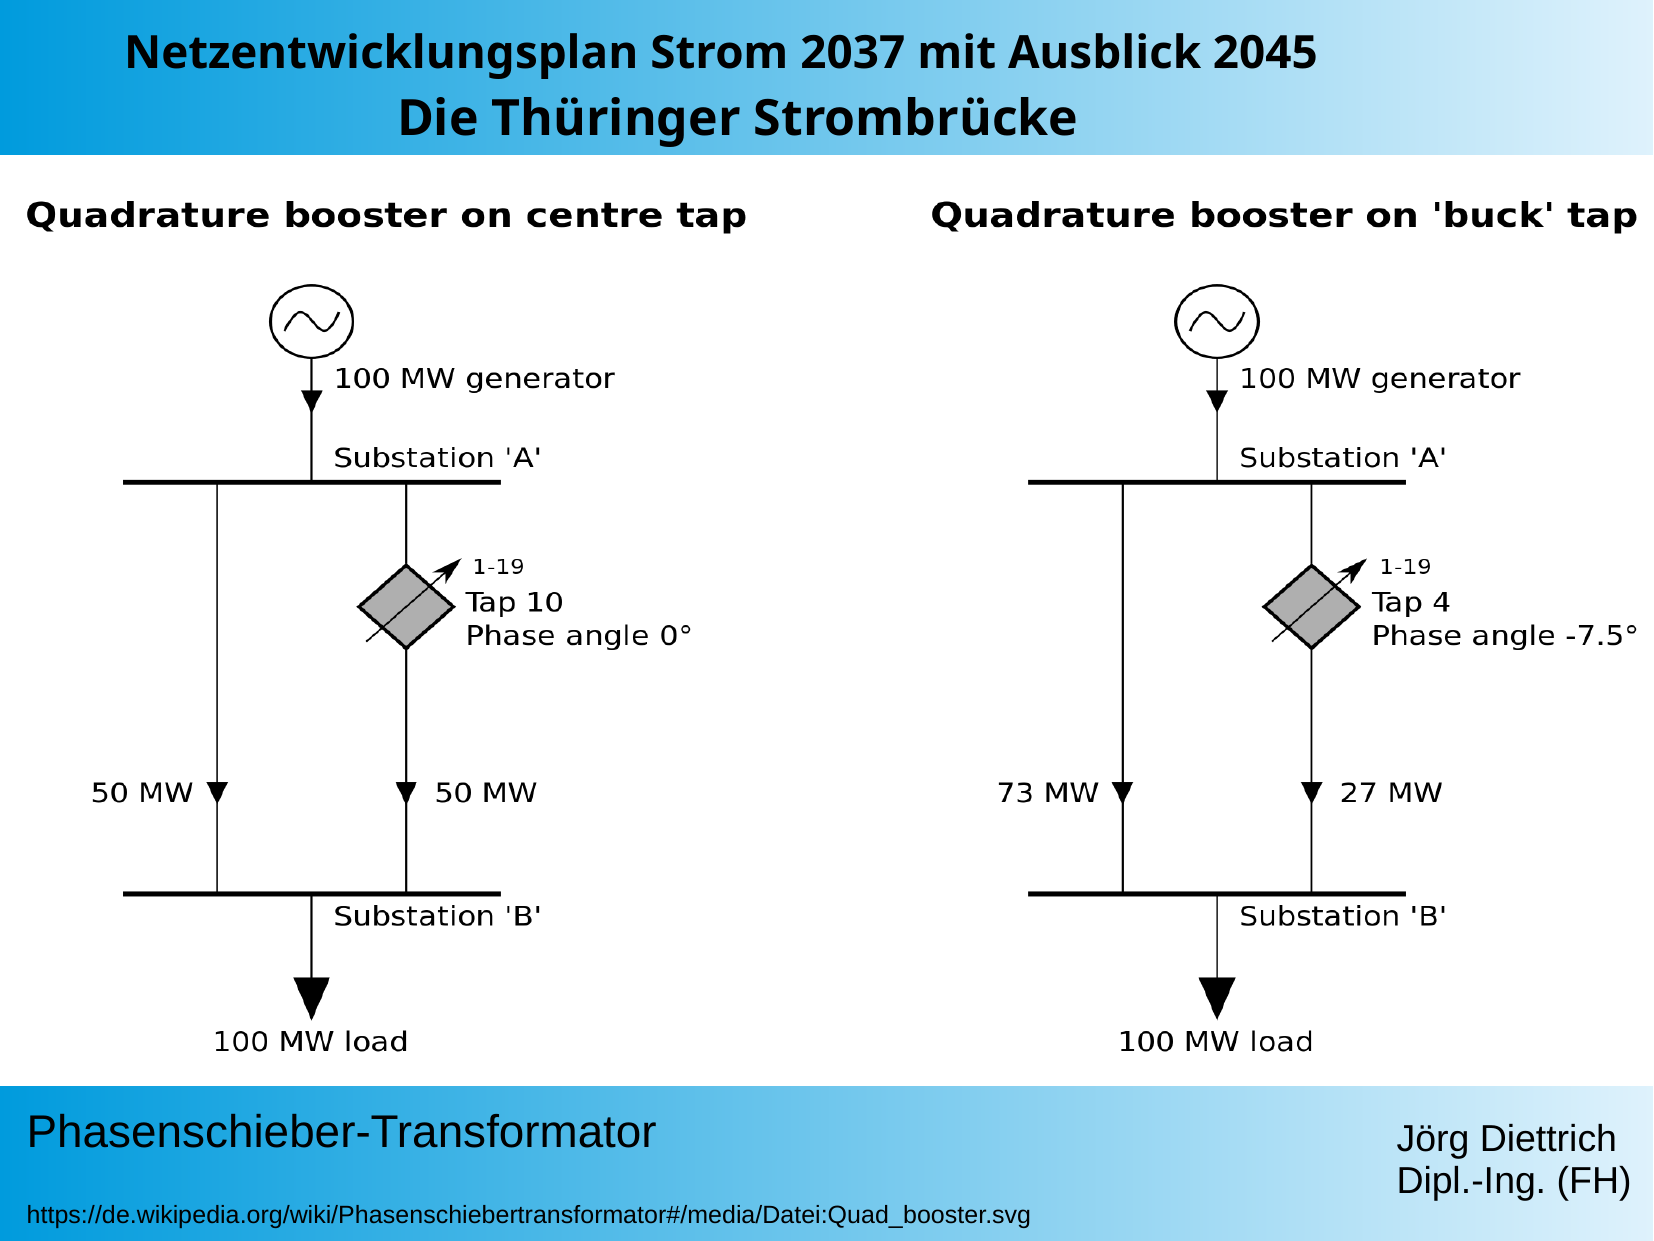

Netzentwicklungsplan Strom 2037 mit Ausblick 2045
 Die Thüringer Strombrücke
Phasenschieber-Transformator
Jörg Diettrich
Dipl.-Ing. (FH)
https://de.wikipedia.org/wiki/Phasenschiebertransformator#/media/Datei:Quad_booster.svg